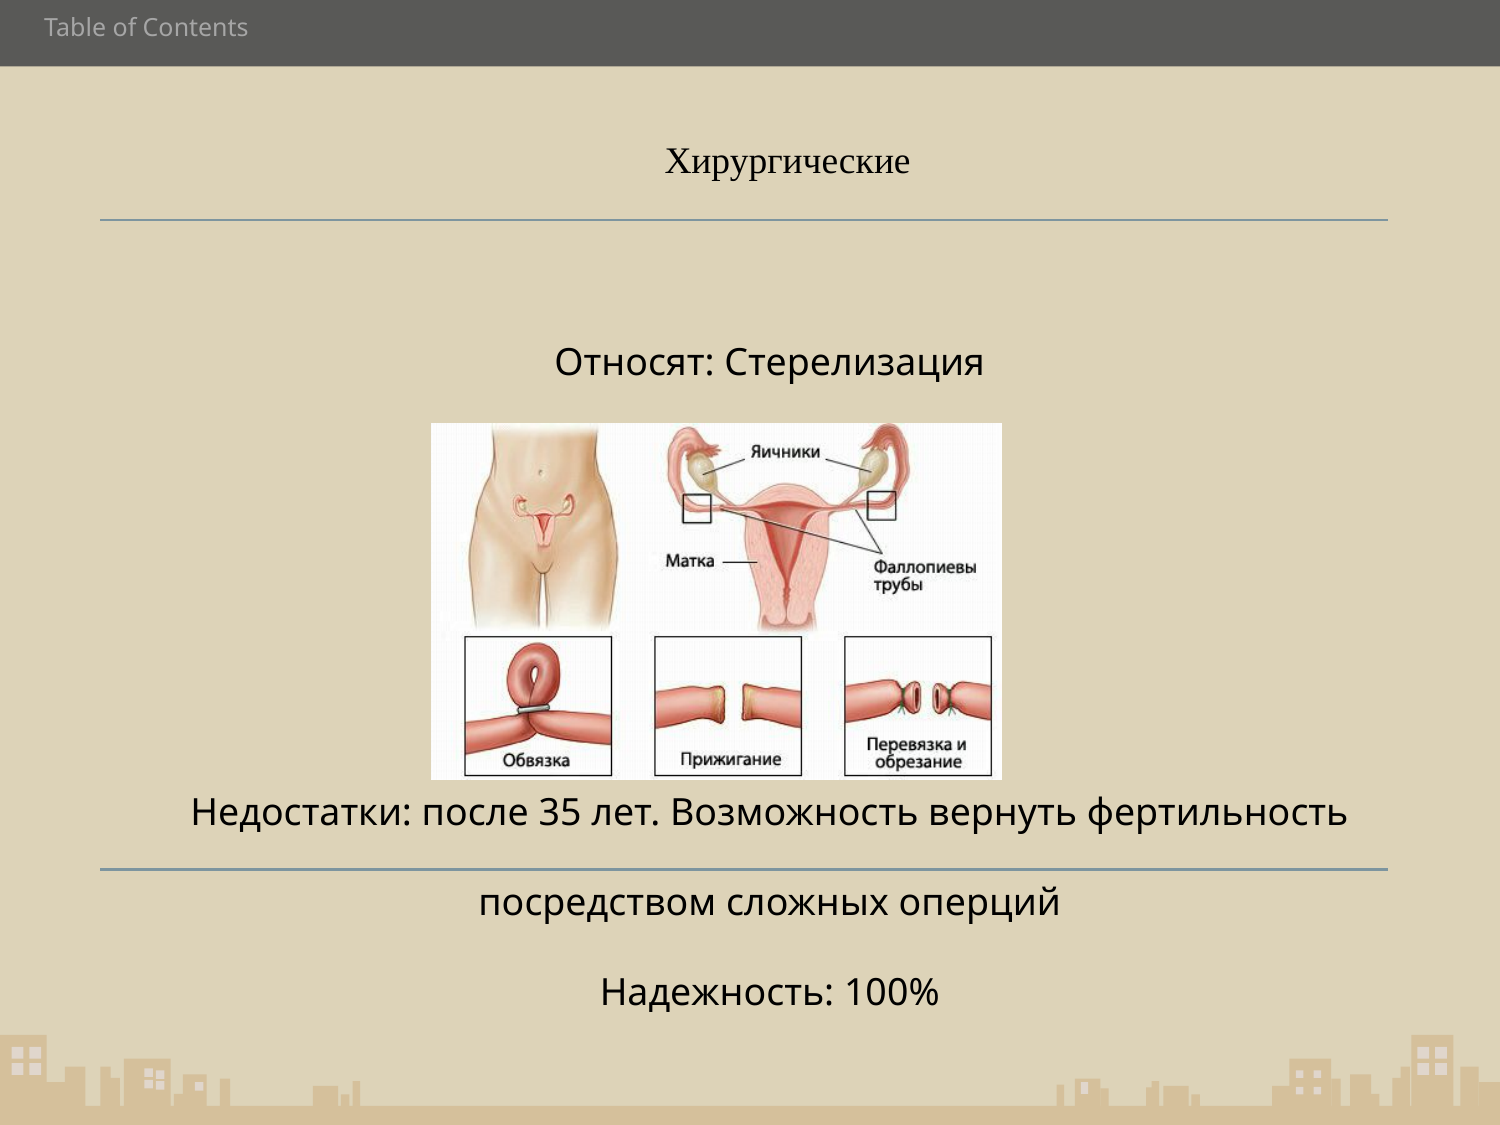

# Table of Contents
 Хирургические
Относят: Стерелизация
Недостатки: после 35 лет. Возможность вернуть фертильность посредством сложных оперций
Надежность: 100%